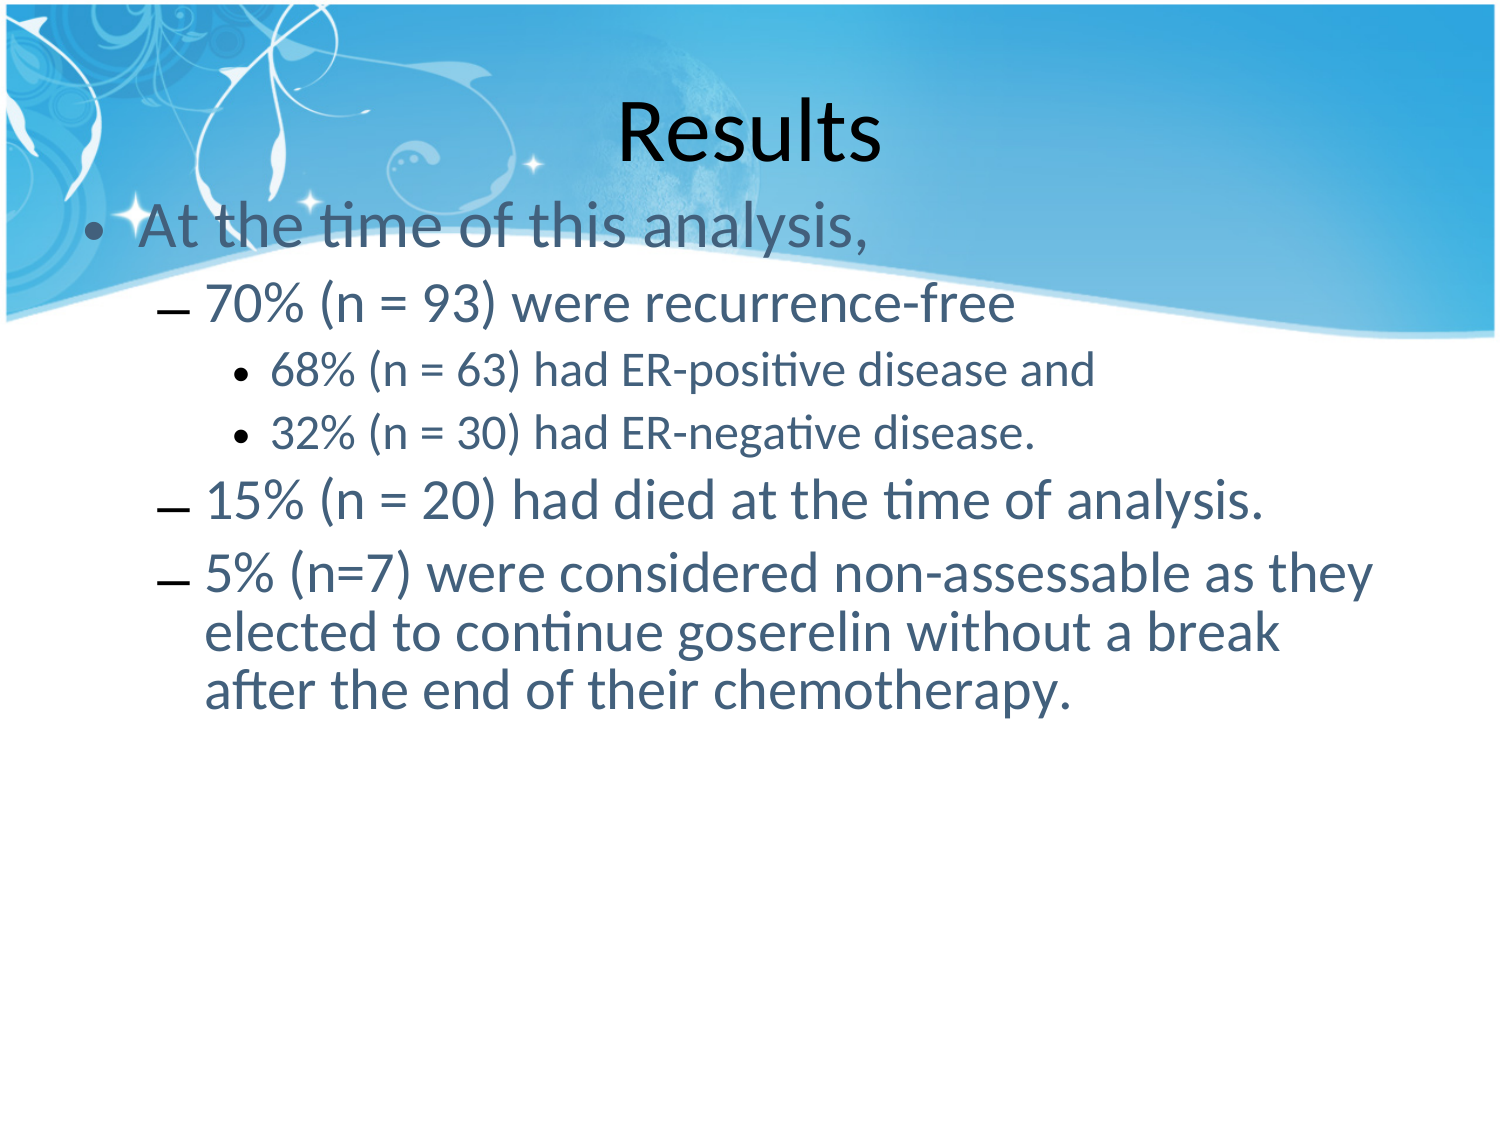

# Results
At the time of this analysis,
70% (n = 93) were recurrence-free
68% (n = 63) had ER-positive disease and
32% (n = 30) had ER-negative disease.
15% (n = 20) had died at the time of analysis.
5% (n=7) were considered non-assessable as they elected to continue goserelin without a break after the end of their chemotherapy.